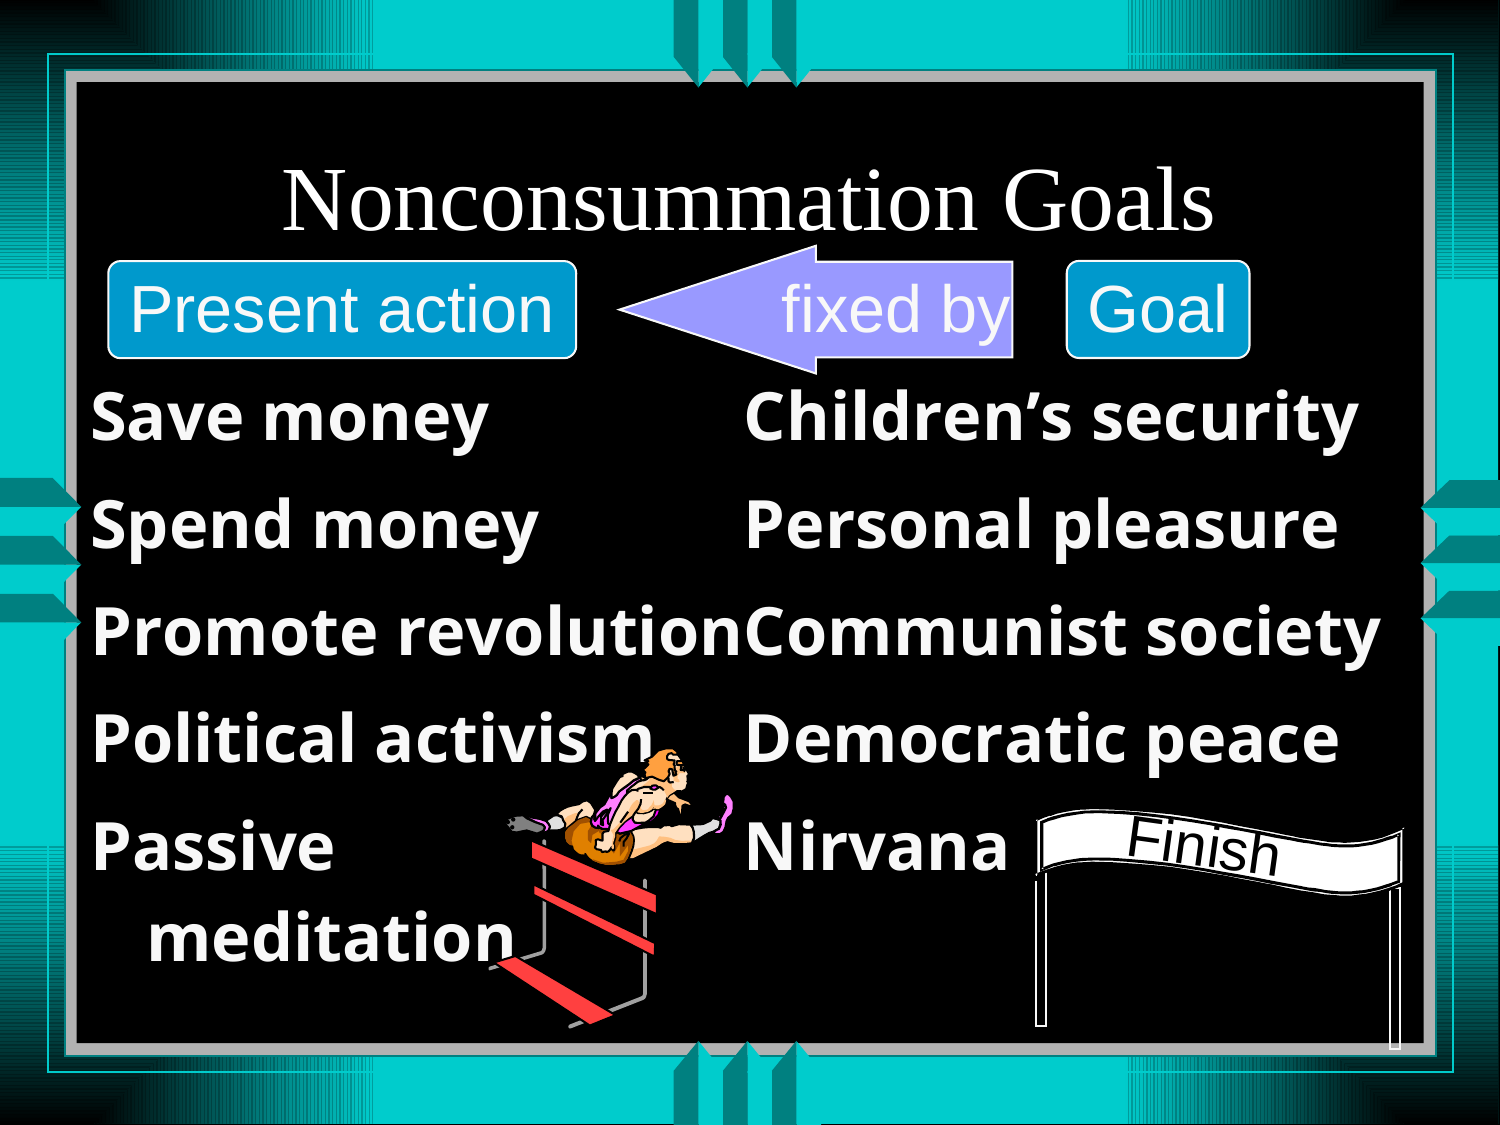

# Nonconsummation Goals
fixed by
Goal
Present action
Save money
Spend money
Promote revolution
Political activism
Passive
meditation
Children’s security
Personal pleasure
Communist society
Democratic peace
Nirvana
Finish